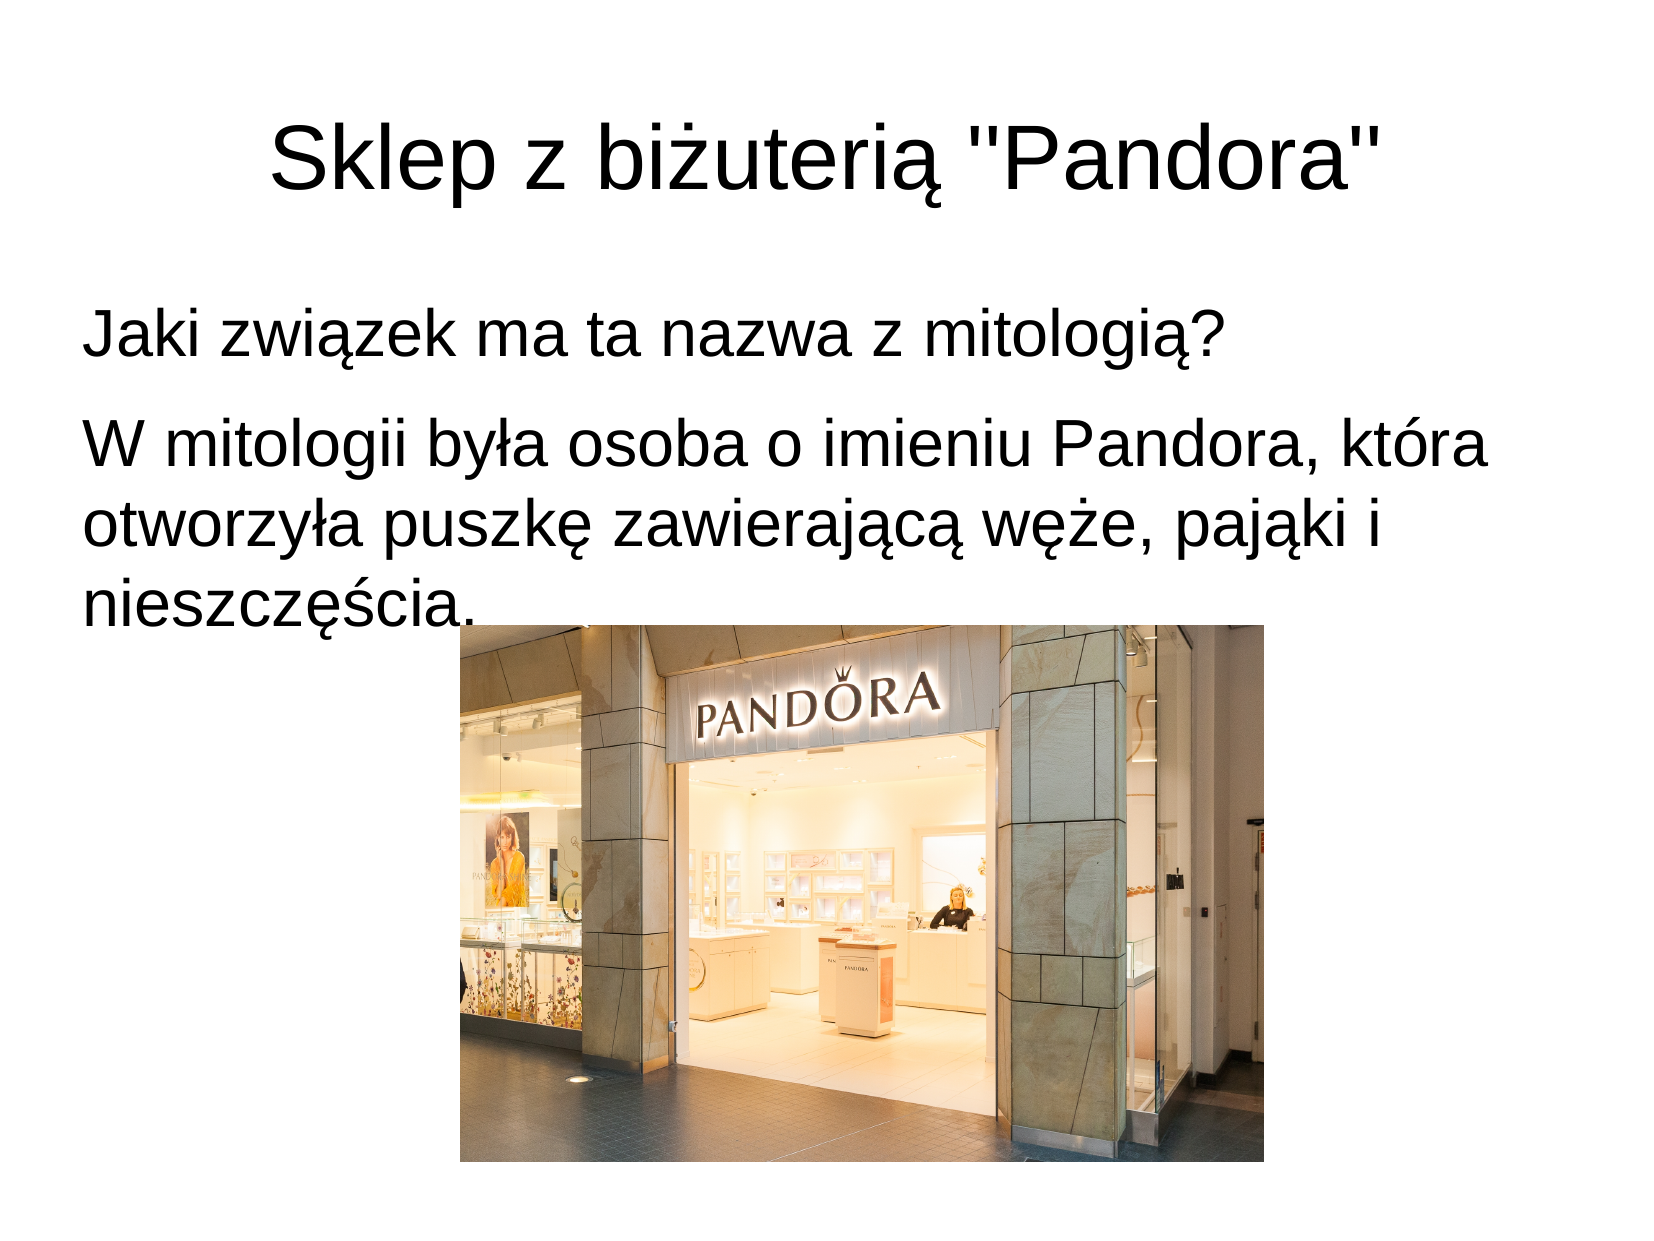

# Sklep z biżuterią ''Pandora''
Jaki związek ma ta nazwa z mitologią?
W mitologii była osoba o imieniu Pandora, która otworzyła puszkę zawierającą węże, pająki i nieszczęścia.